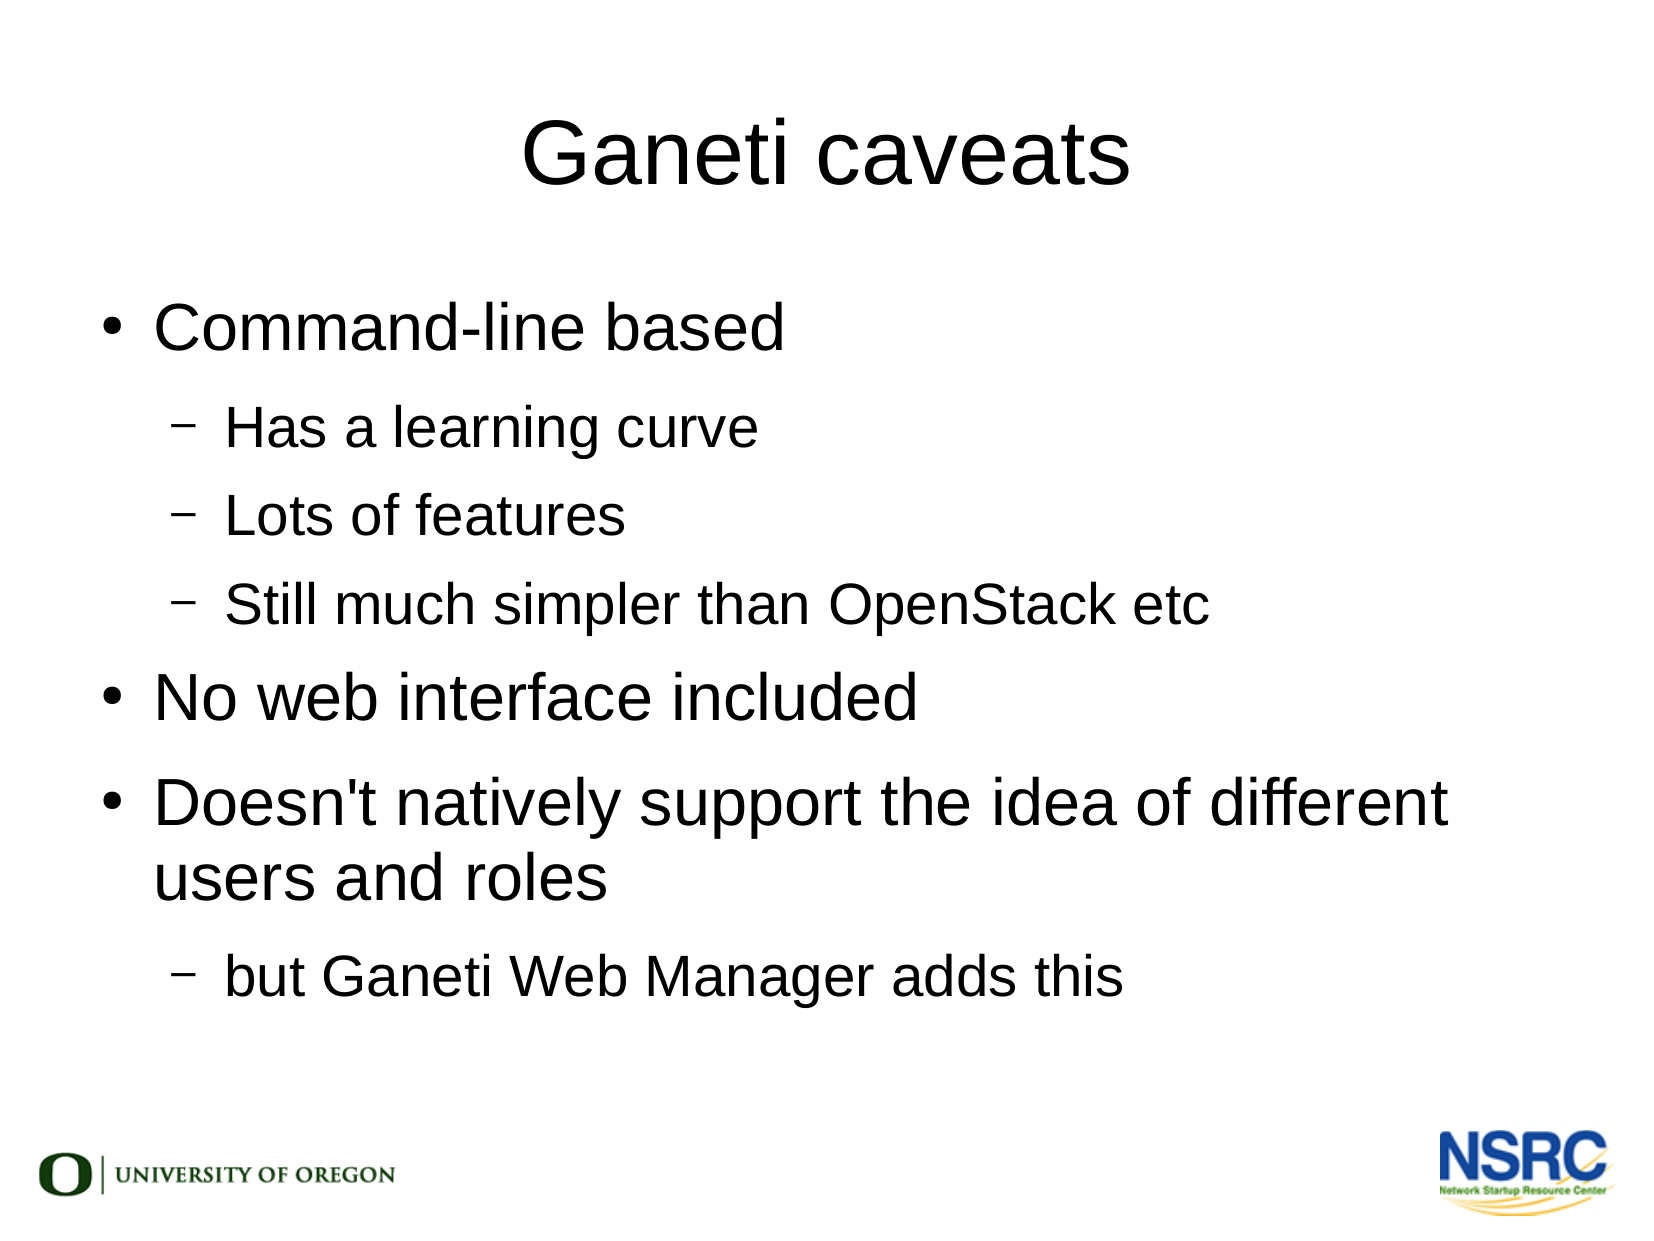

# Ganeti caveats
Command-line based
Has a learning curve
Lots of features
Still much simpler than OpenStack etc
No web interface included
Doesn't natively support the idea of different users and roles
but Ganeti Web Manager adds this